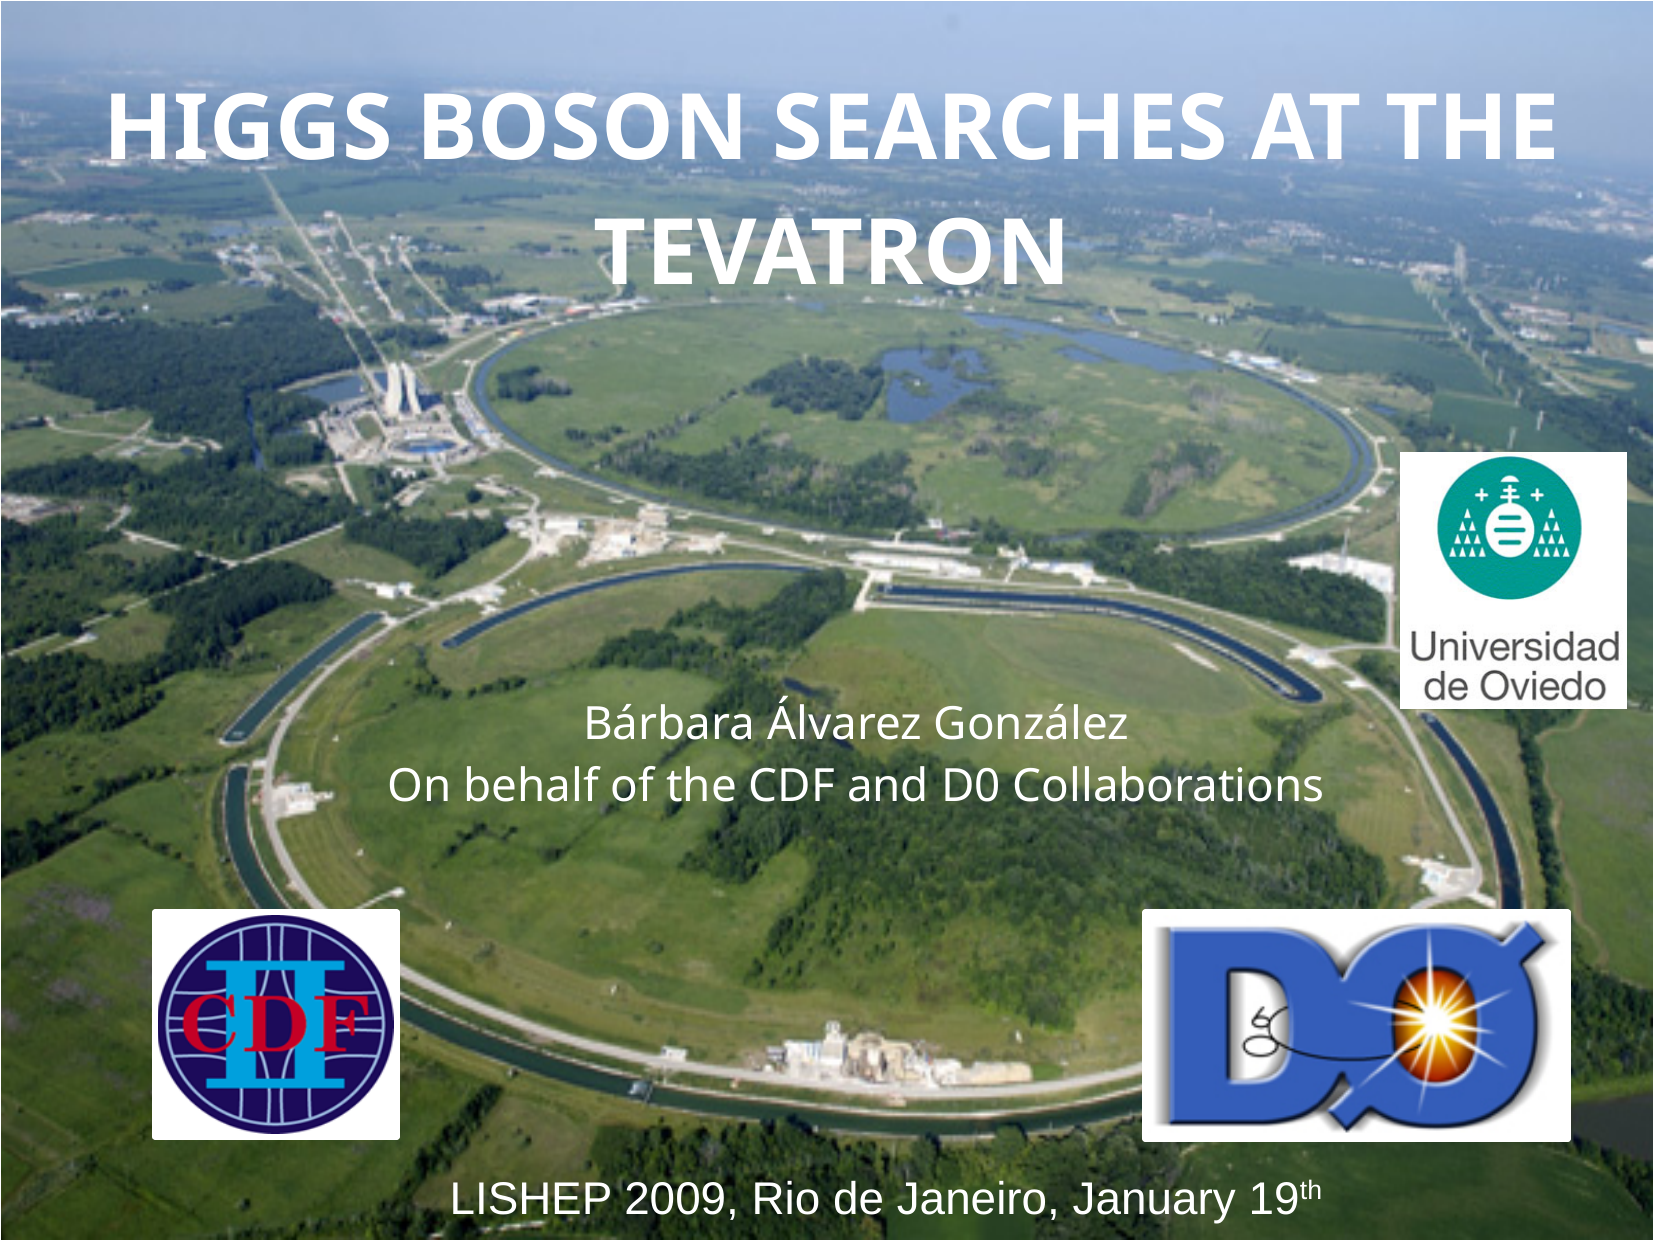

# HIGGS BOSON SEARCHES AT THE TEVATRON
Bárbara Álvarez González
On behalf of the CDF and D0 Collaborations
LISHEP 2009, Rio de Janeiro, January 19th